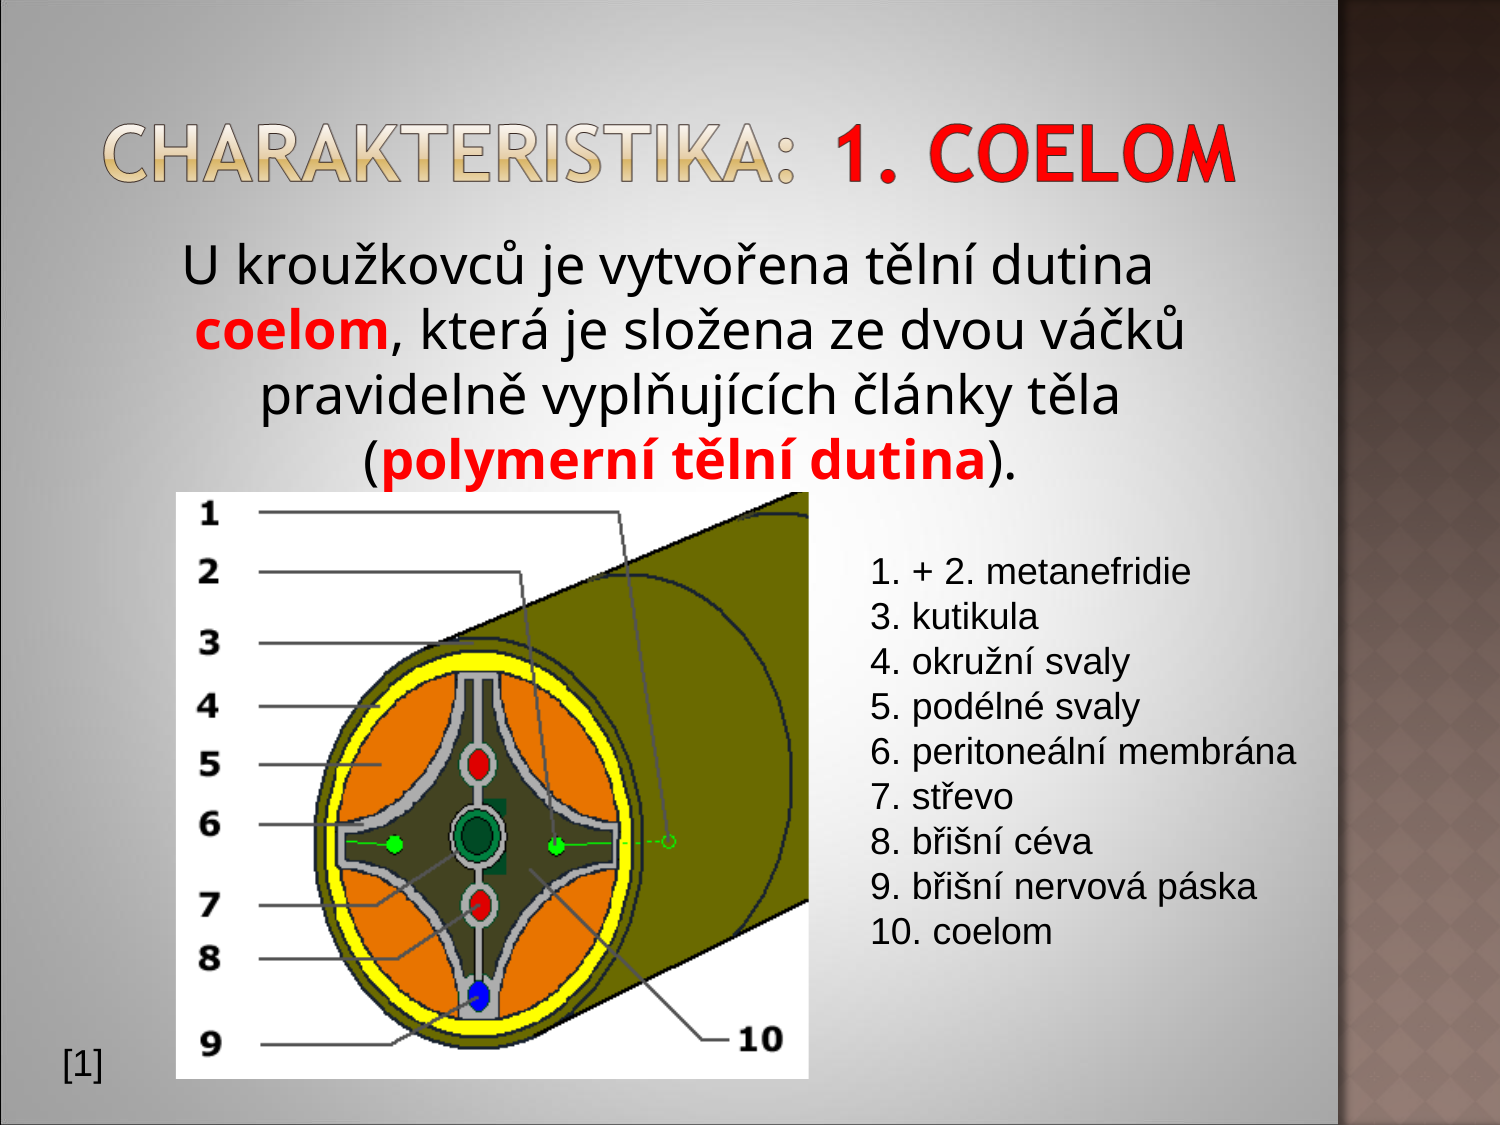

# U kroužkovců je vytvořena tělní dutina coelom, která je složena ze dvou váčků pravidelně vyplňujících články těla (polymerní tělní dutina).
1. + 2. metanefridie
3. kutikula
4. okružní svaly
5. podélné svaly
6. peritoneální membrána
7. střevo
8. břišní céva
9. břišní nervová páska
10. coelom
[1]